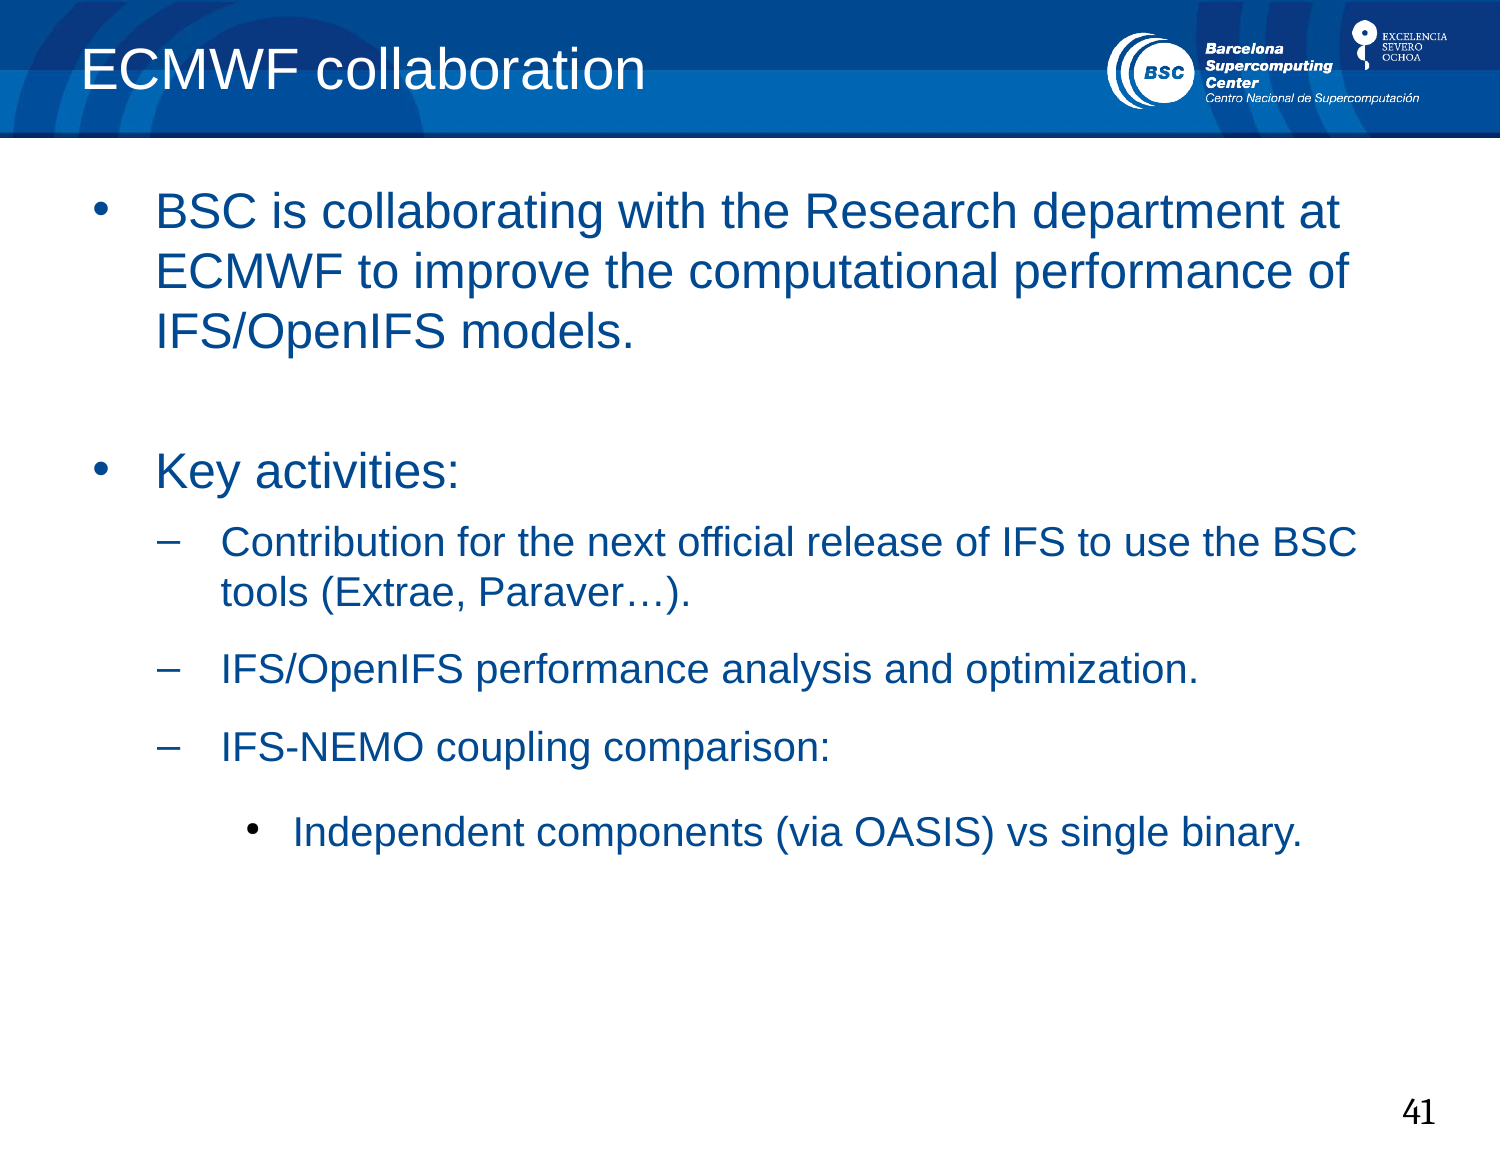

# ECMWF collaboration
BSC is collaborating with the Research department at ECMWF to improve the computational performance of IFS/OpenIFS models.
Key activities:
Contribution for the next official release of IFS to use the BSC tools (Extrae, Paraver…).
IFS/OpenIFS performance analysis and optimization.
IFS-NEMO coupling comparison:
Independent components (via OASIS) vs single binary.